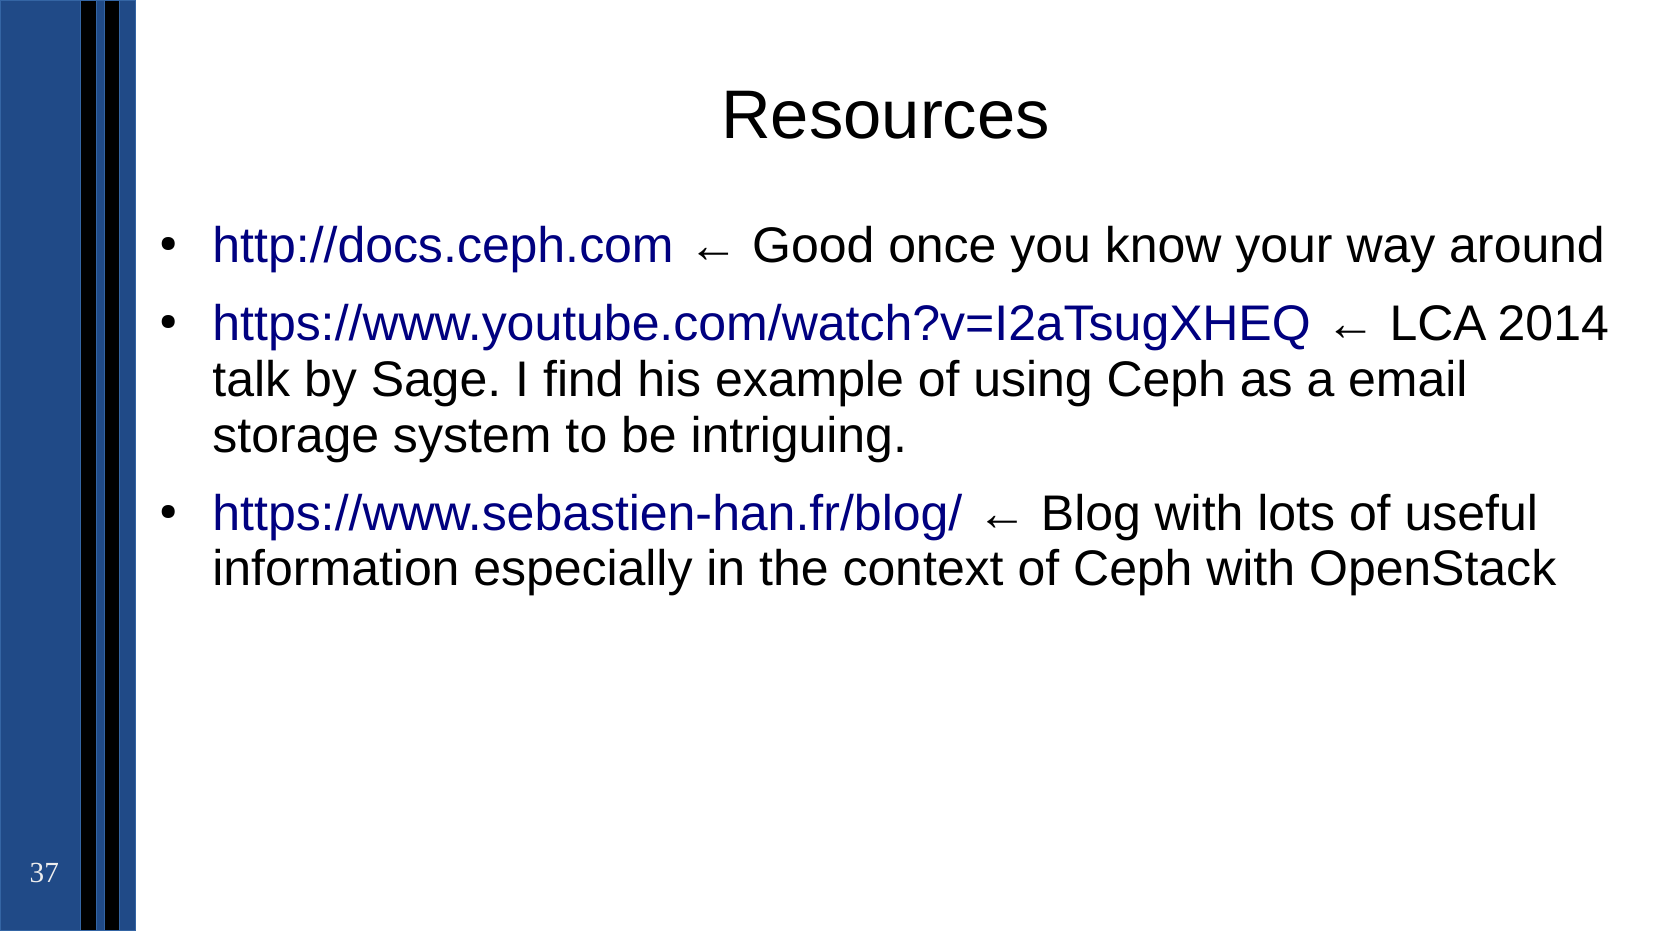

# Resources
http://docs.ceph.com ← Good once you know your way around
https://www.youtube.com/watch?v=I2aTsugXHEQ ← LCA 2014 talk by Sage. I find his example of using Ceph as a email storage system to be intriguing.
https://www.sebastien-han.fr/blog/ ← Blog with lots of useful information especially in the context of Ceph with OpenStack
37